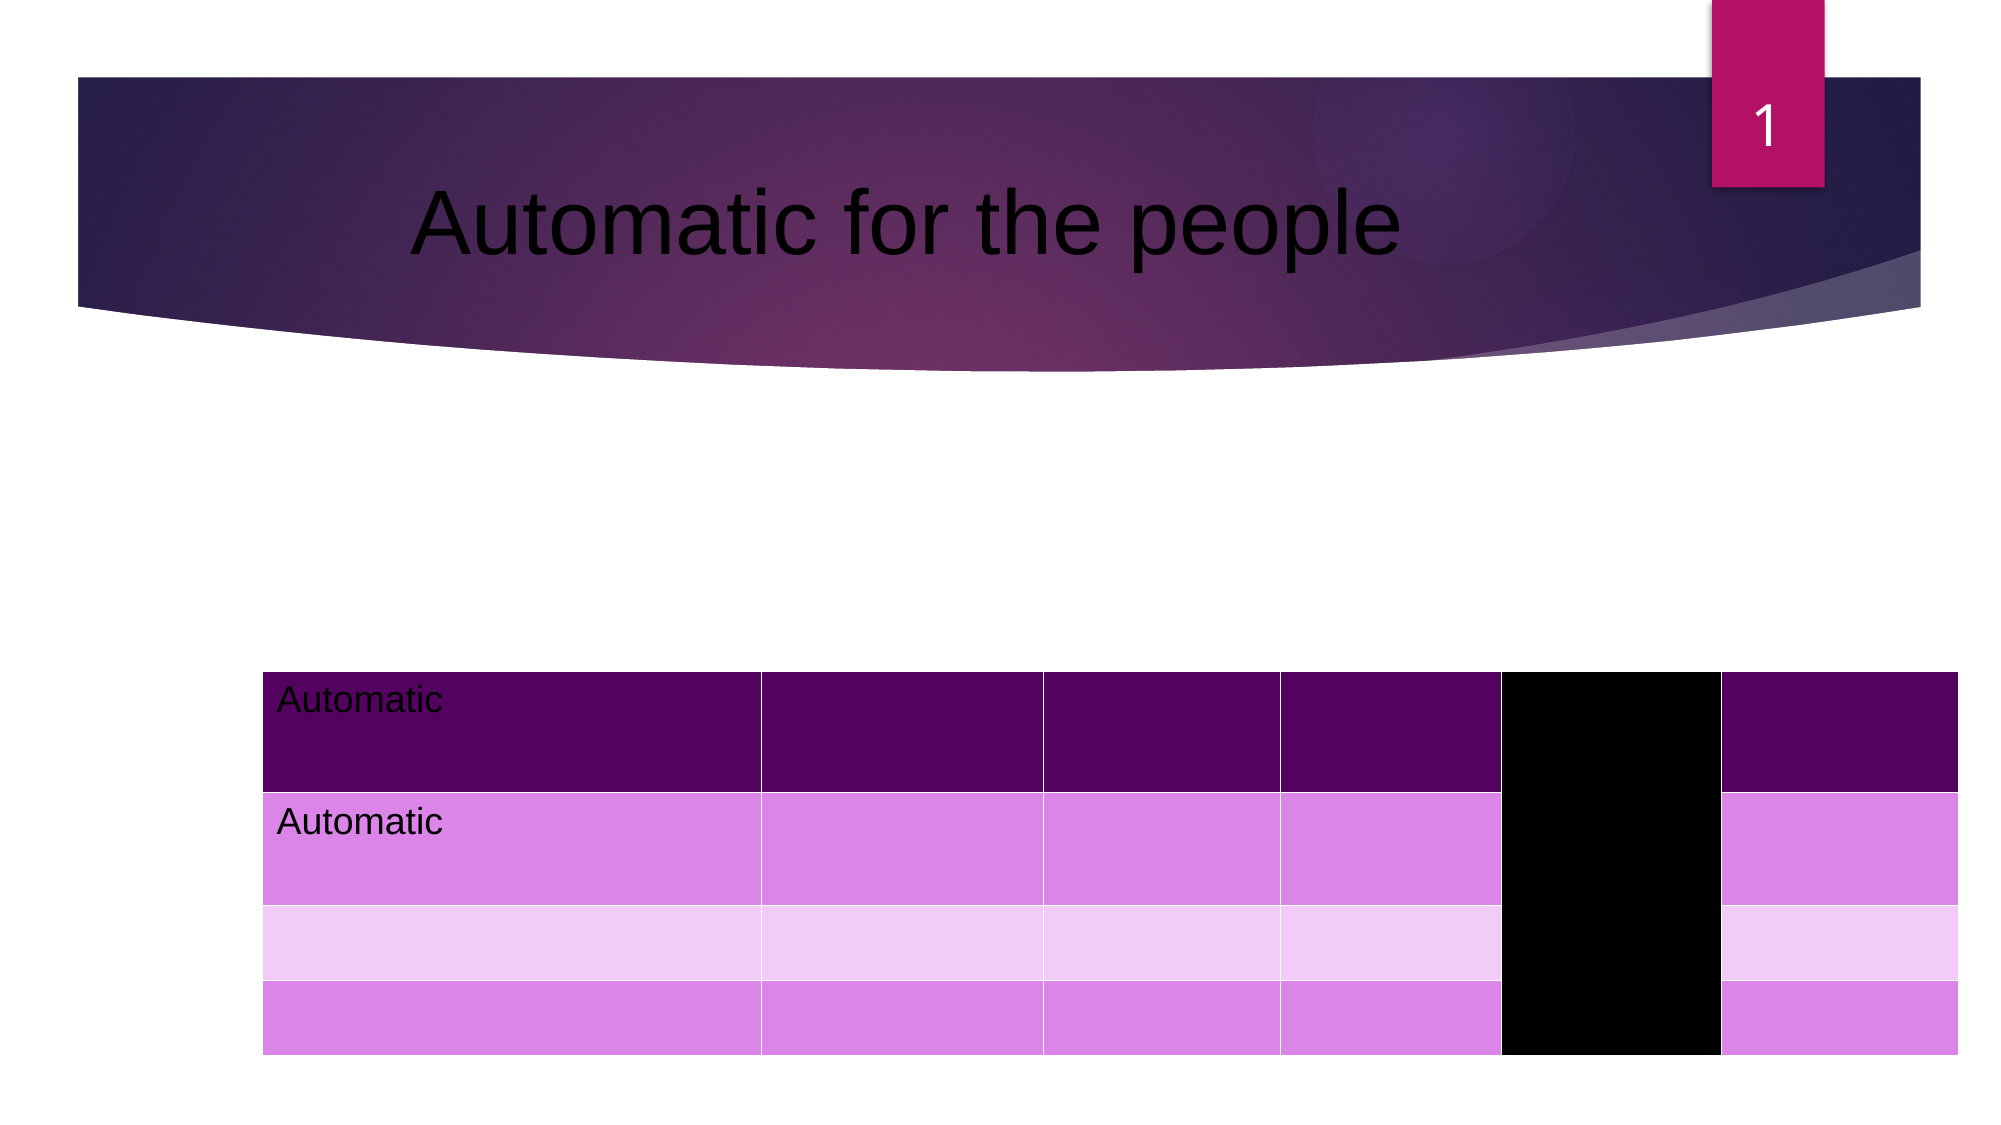

1
# Automatic for the people
| Automatic | | | | Automatic | |
| --- | --- | --- | --- | --- | --- |
| Automatic | | | | Hello | |
| | | | | | |
| | | | | | |